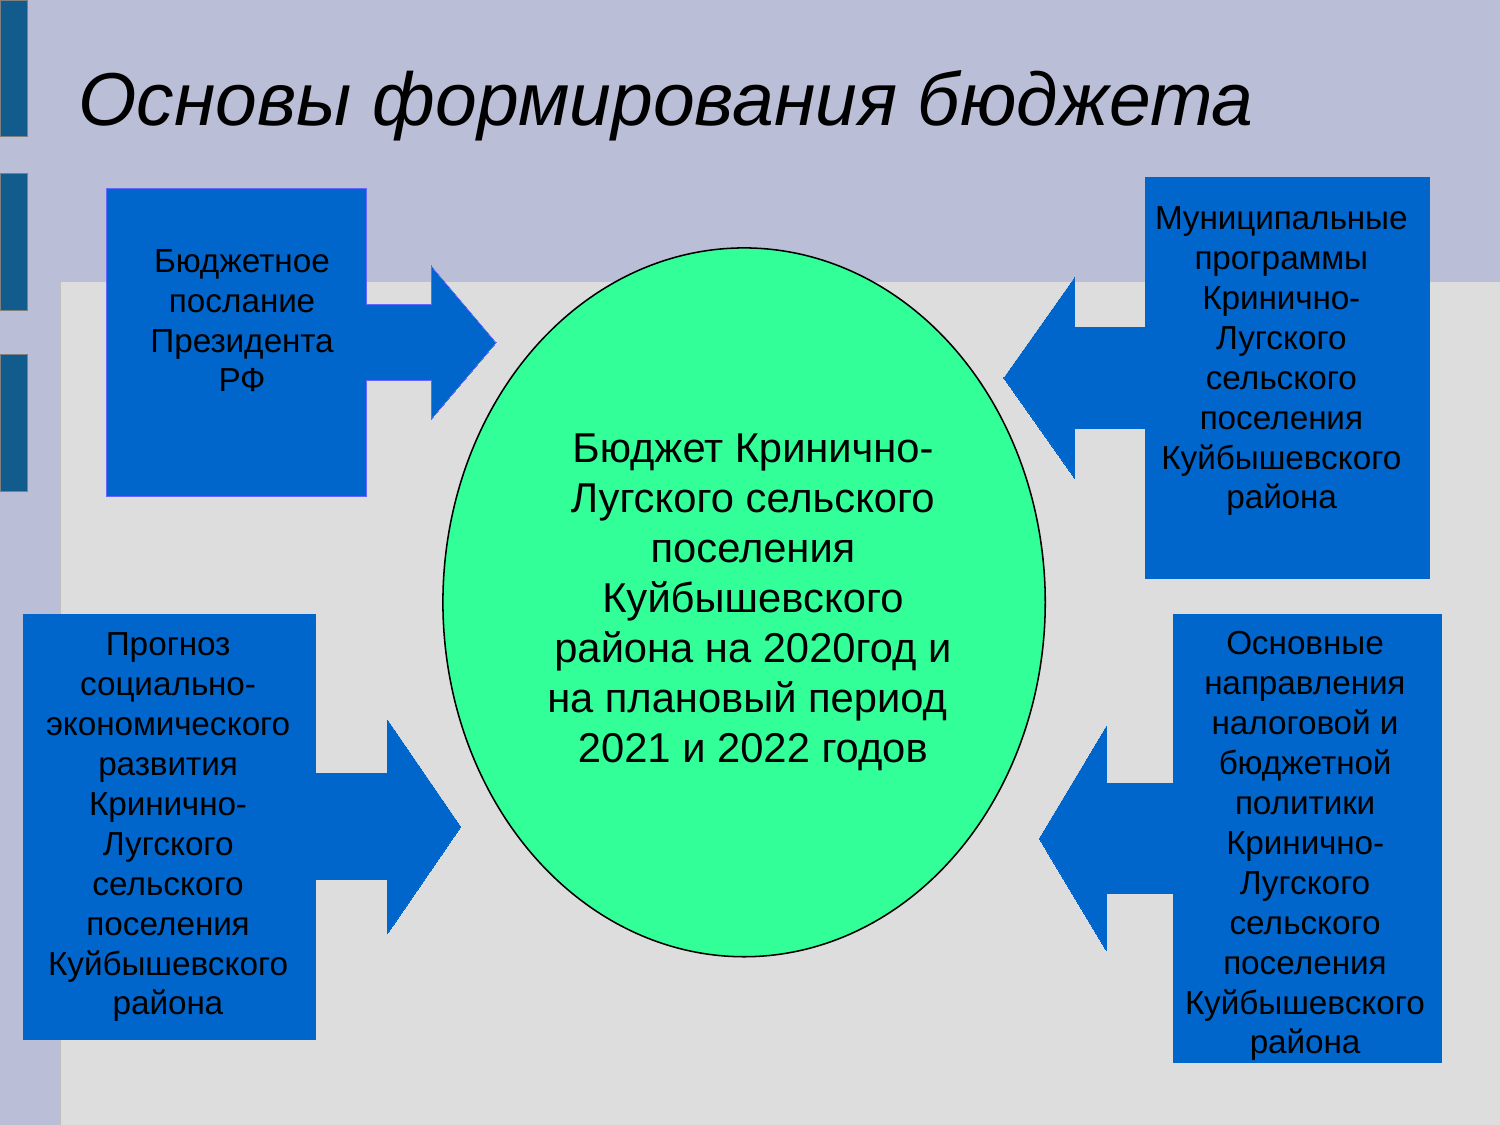

Основы формирования бюджета
Муниципальные программы Кринично-Лугского сельского поселения Куйбышевского района
Бюджетное послание Президента РФ
Бюджет Кринично-Лугского сельского поселения Куйбышевского района на 2020год и на плановый период 2021 и 2022 годов
Основные направления налоговой и бюджетной политики Кринично-Лугского сельского поселения Куйбышевского района
Прогноз социально-экономического развития Кринично-Лугского сельского поселения Куйбышевского района